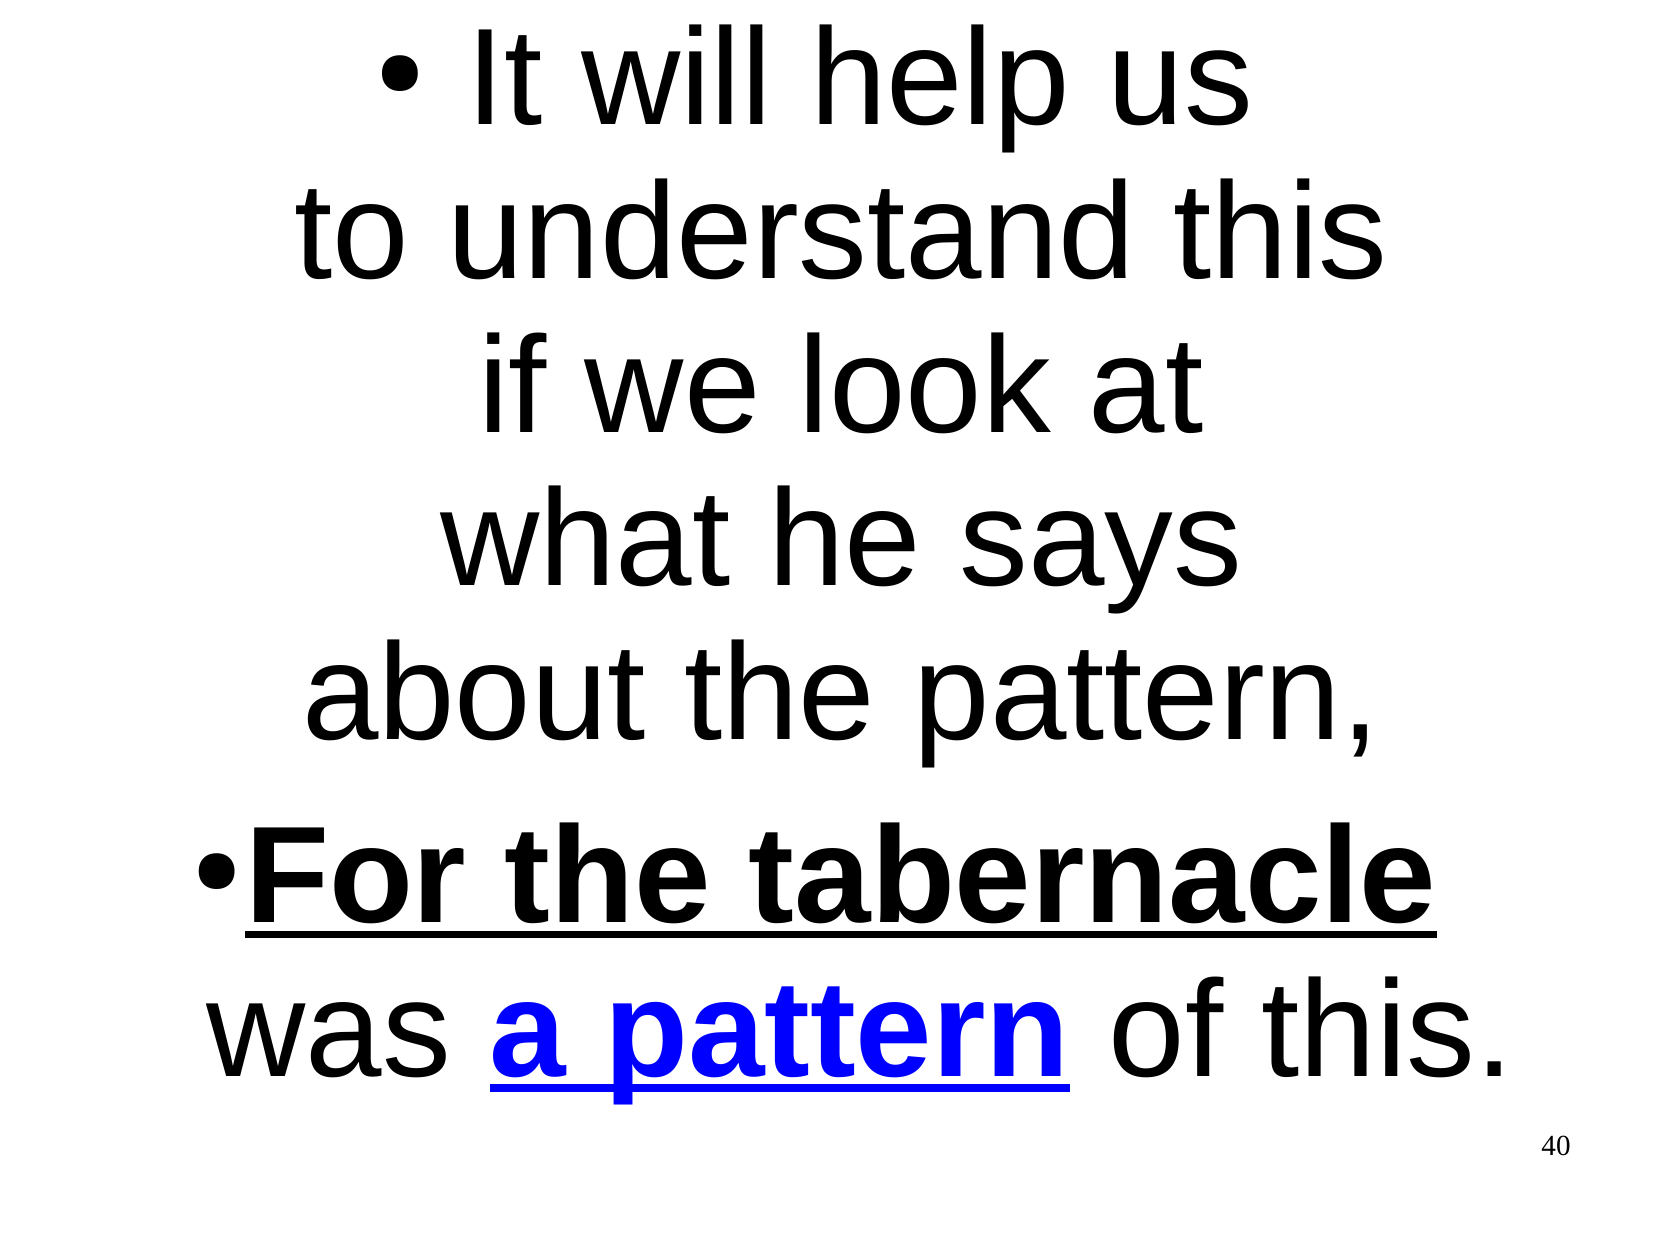

# It will help us to understand this if we look at what he says about the pattern,
For the tabernacle
was a pattern of this.
40